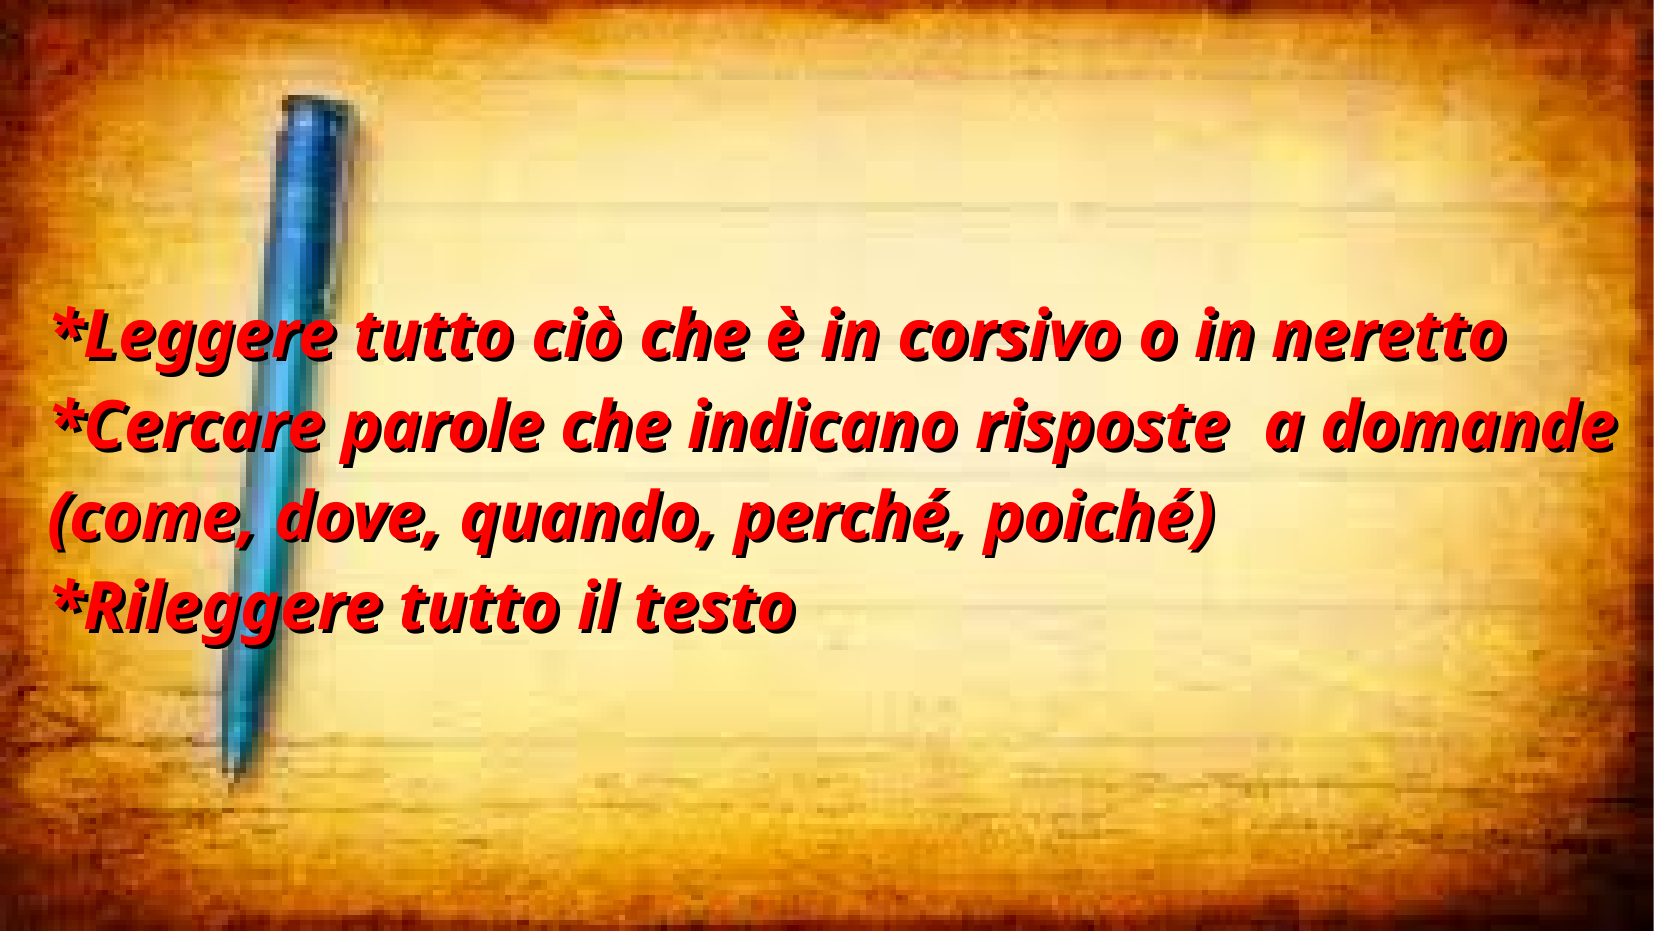

# *Leggere tutto ciò che è in corsivo o in neretto
*Cercare parole che indicano risposte a domande (come, dove, quando, perché, poiché)
*Rileggere tutto il testo